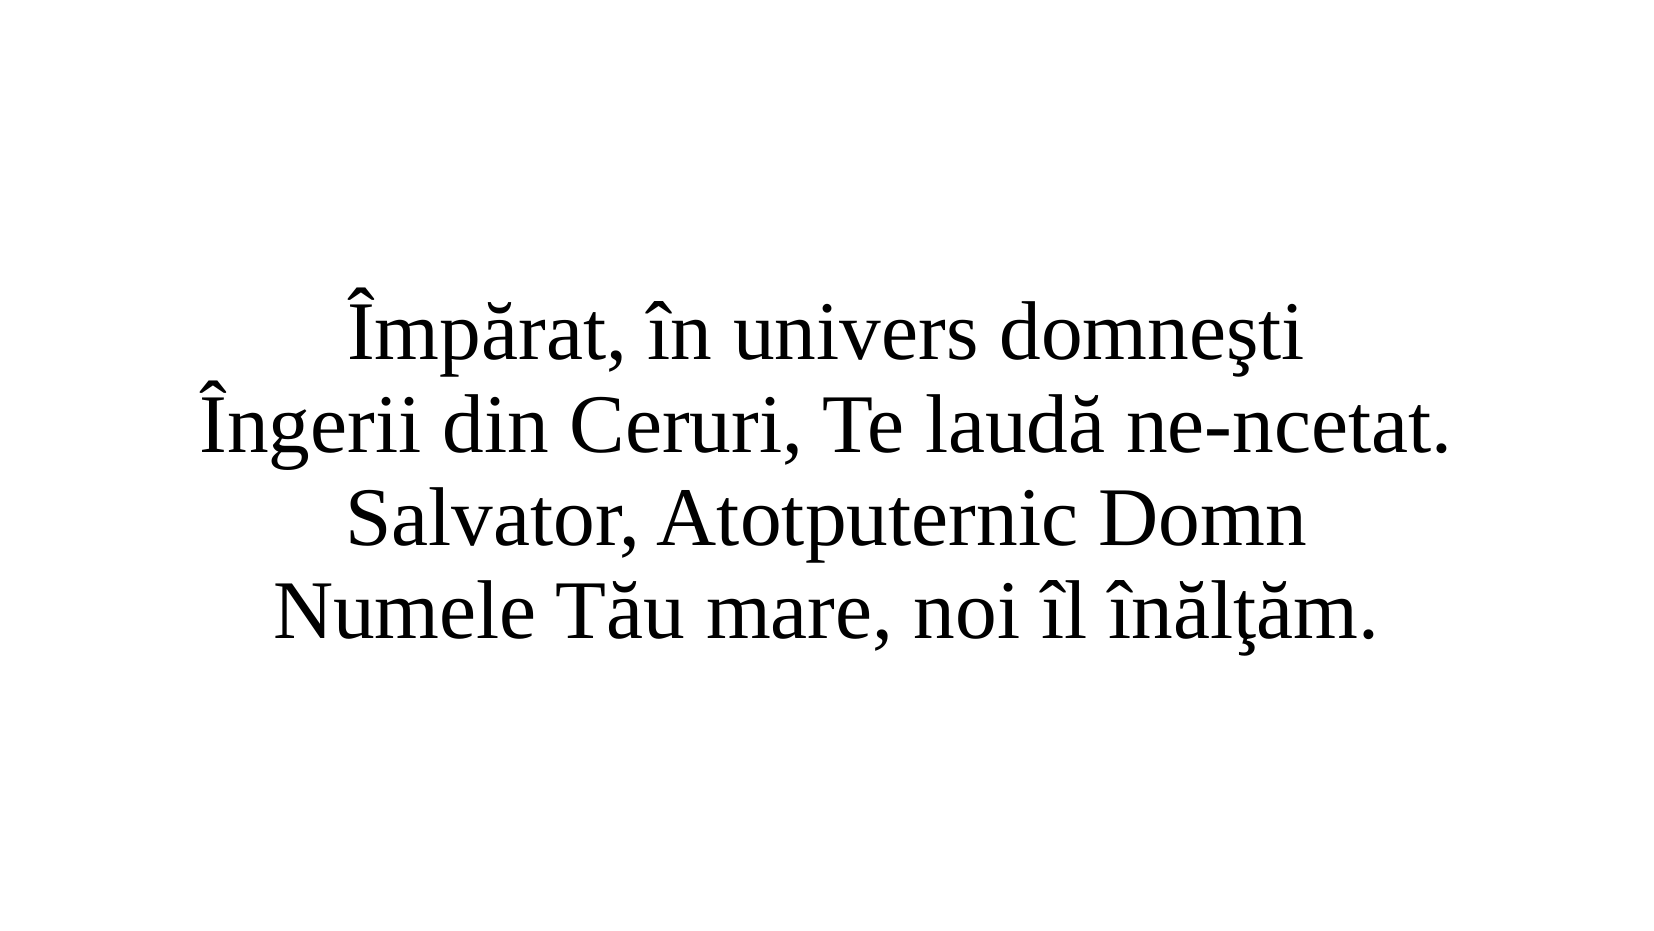

# Împărat, în univers domneşti
Îngerii din Ceruri, Te laudă ne-ncetat.
Salvator, Atotputernic Domn
Numele Tău mare, noi îl înălţăm.